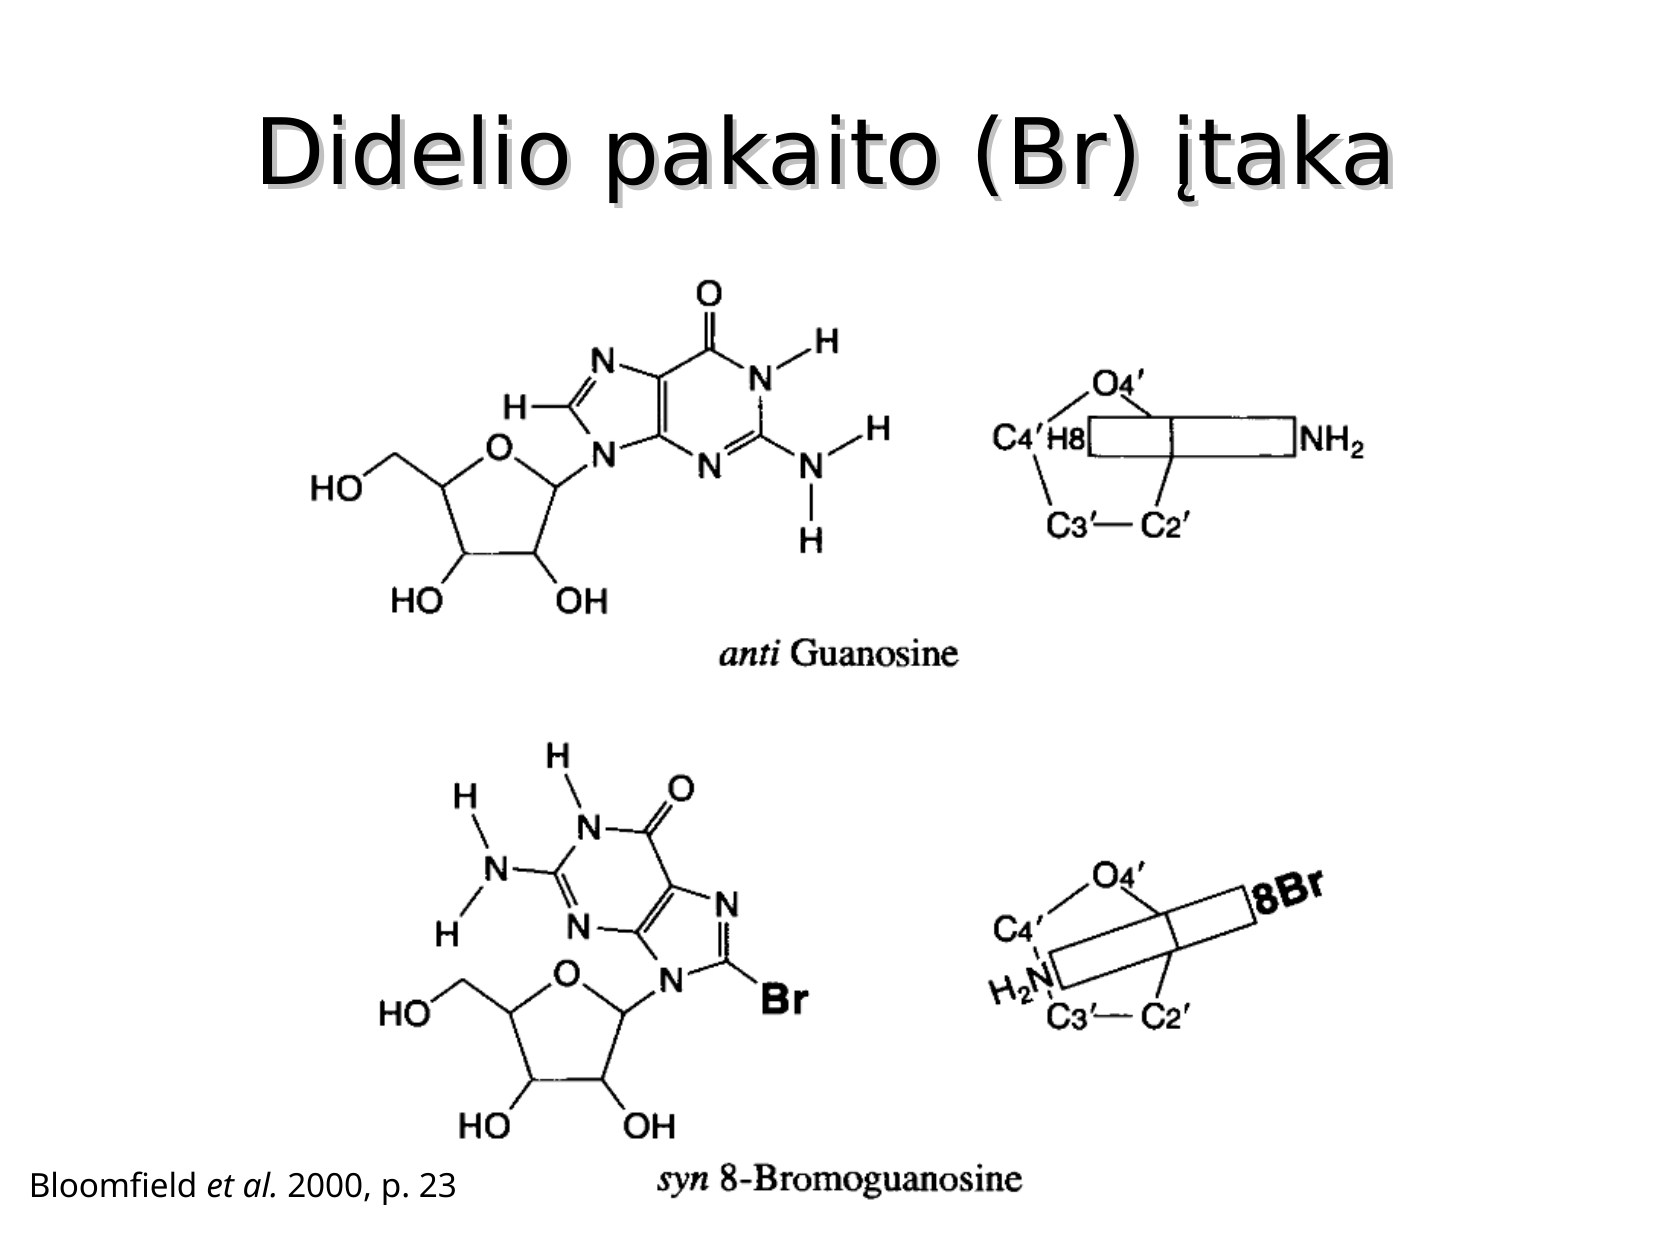

# Didelio pakaito (Br) įtaka
Bloomfield et al. 2000, p. 23